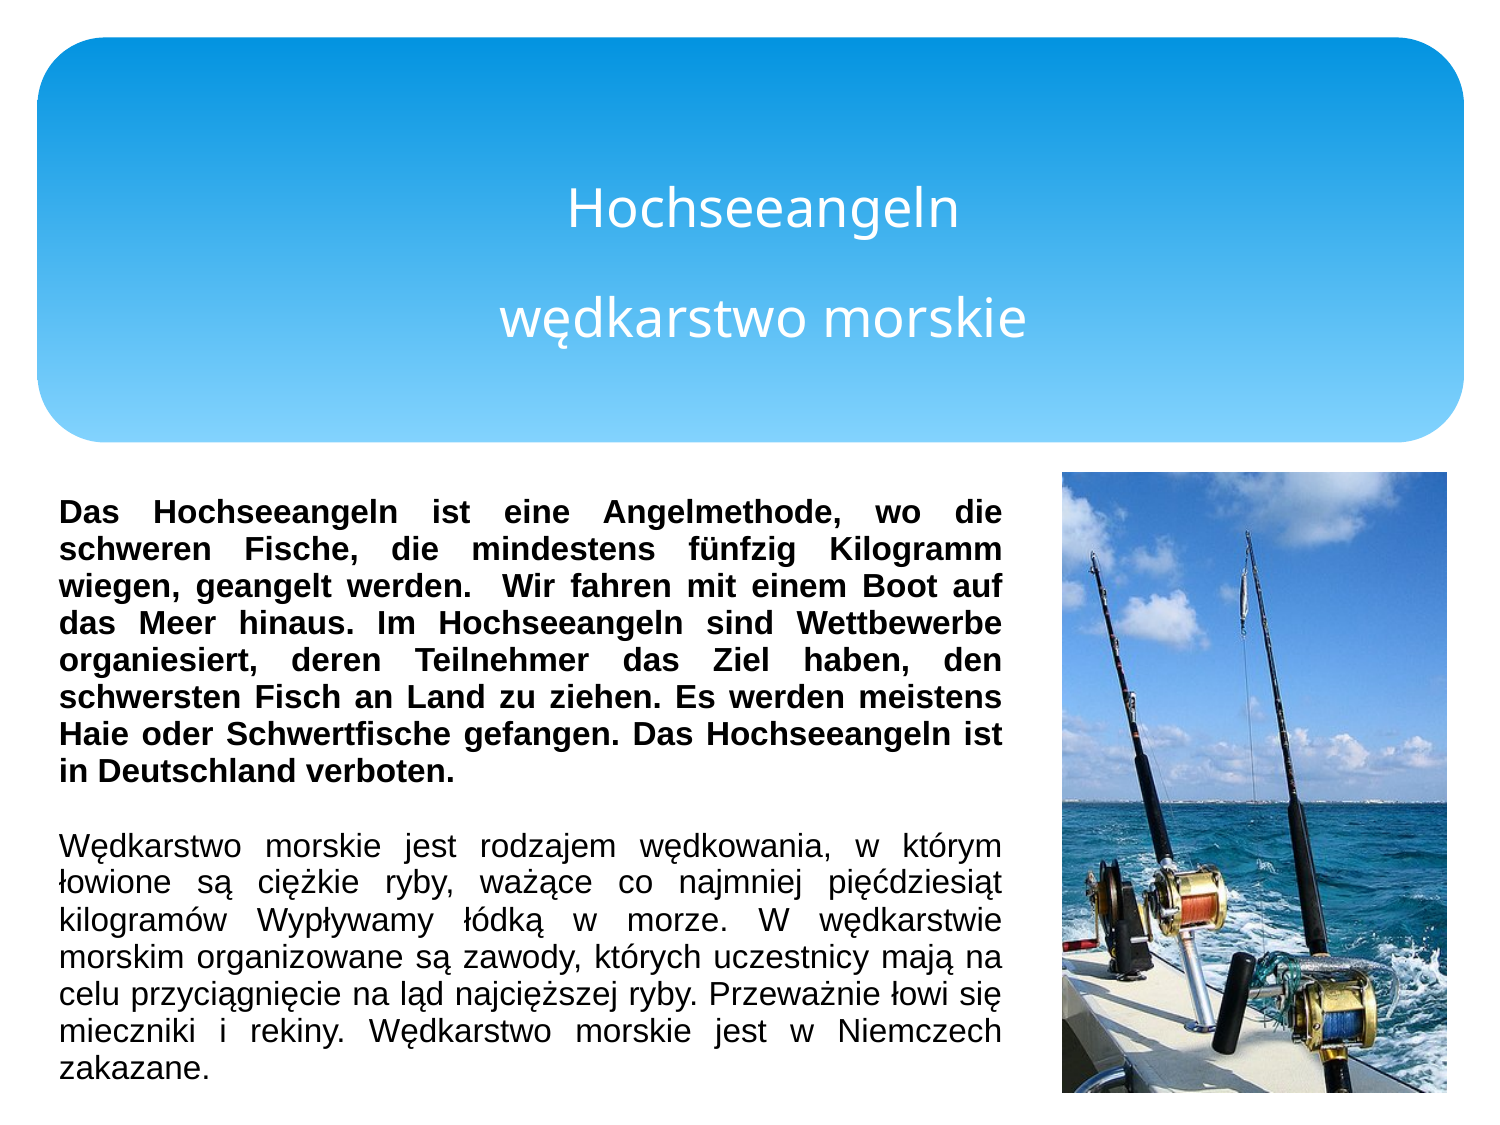

# Hochseeangeln wędkarstwo morskie
Das Hochseeangeln ist eine Angelmethode, wo die schweren Fische, die mindestens fünfzig Kilogramm wiegen, geangelt werden. Wir fahren mit einem Boot auf das Meer hinaus. Im Hochseeangeln sind Wettbewerbe organiesiert, deren Teilnehmer das Ziel haben, den schwersten Fisch an Land zu ziehen. Es werden meistens Haie oder Schwertfische gefangen. Das Hochseeangeln ist in Deutschland verboten.
Wędkarstwo morskie jest rodzajem wędkowania, w którym łowione są ciężkie ryby, ważące co najmniej pięćdziesiąt kilogramów Wypływamy łódką w morze. W wędkarstwie morskim organizowane są zawody, których uczestnicy mają na celu przyciągnięcie na ląd najcięższej ryby. Przeważnie łowi się mieczniki i rekiny. Wędkarstwo morskie jest w Niemczech zakazane.